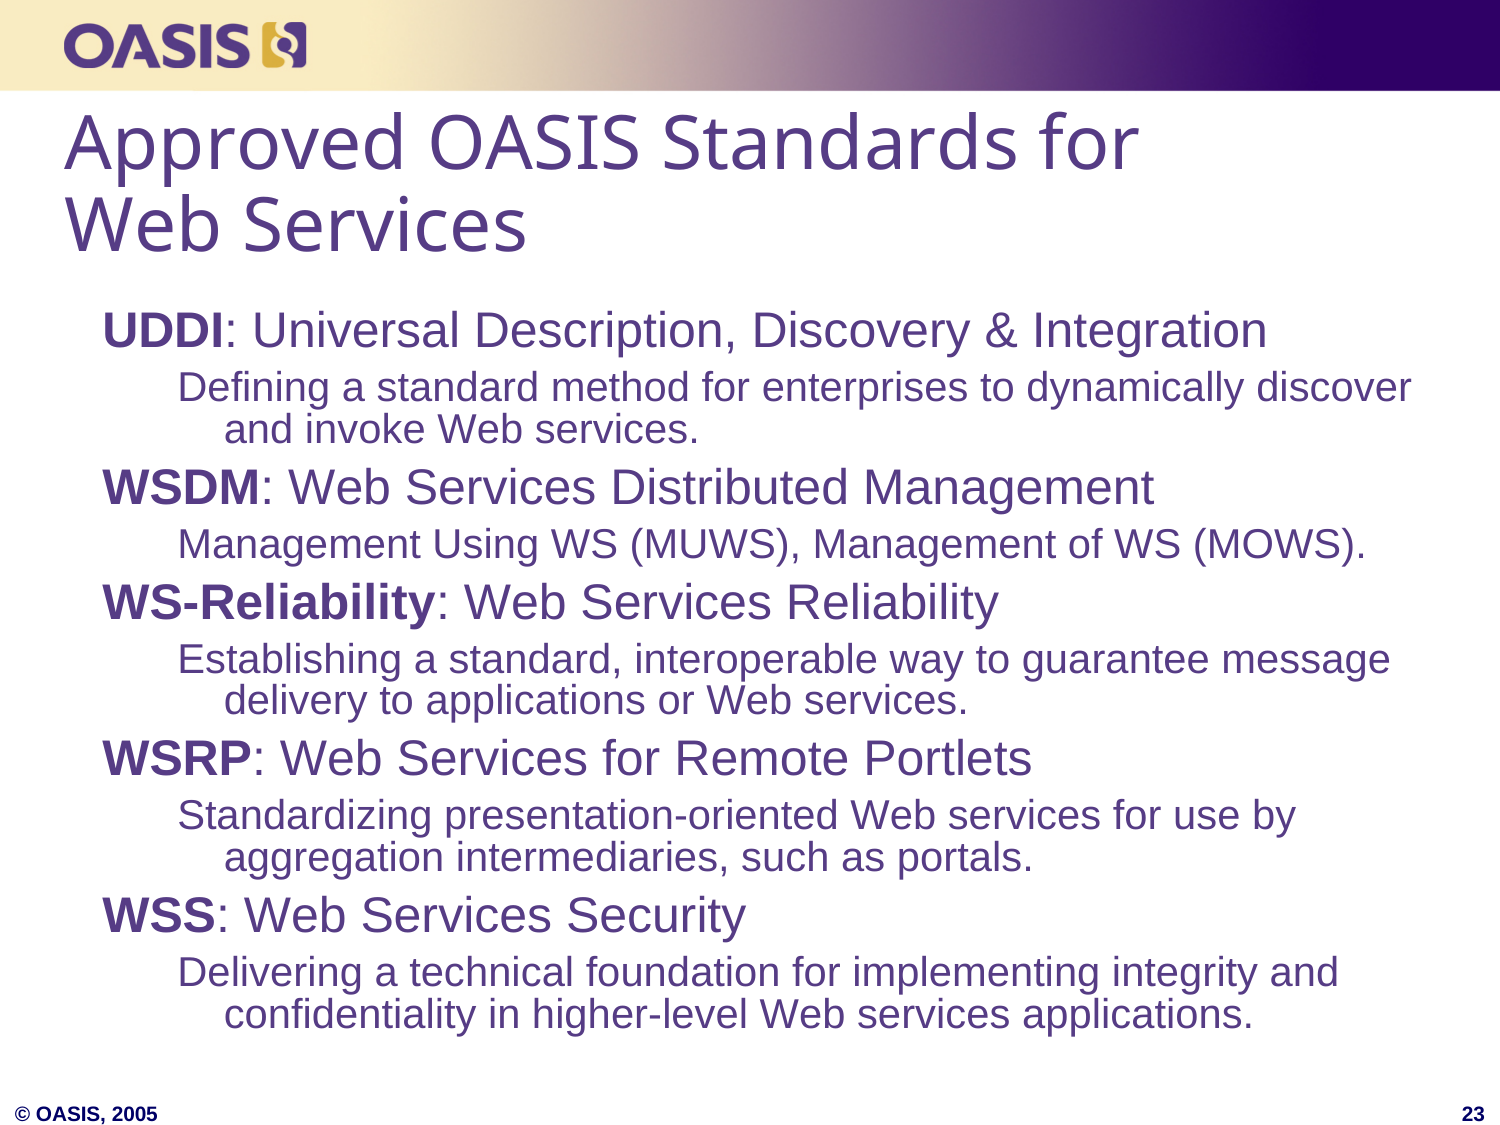

# Approved OASIS Standards for Web Services
UDDI: Universal Description, Discovery & Integration
Defining a standard method for enterprises to dynamically discover and invoke Web services.
WSDM: Web Services Distributed Management
Management Using WS (MUWS), Management of WS (MOWS).
WS-Reliability: Web Services Reliability
Establishing a standard, interoperable way to guarantee message delivery to applications or Web services.
WSRP: Web Services for Remote Portlets
Standardizing presentation-oriented Web services for use by aggregation intermediaries, such as portals.
WSS: Web Services Security
Delivering a technical foundation for implementing integrity and confidentiality in higher-level Web services applications.
© OASIS, 2005
23